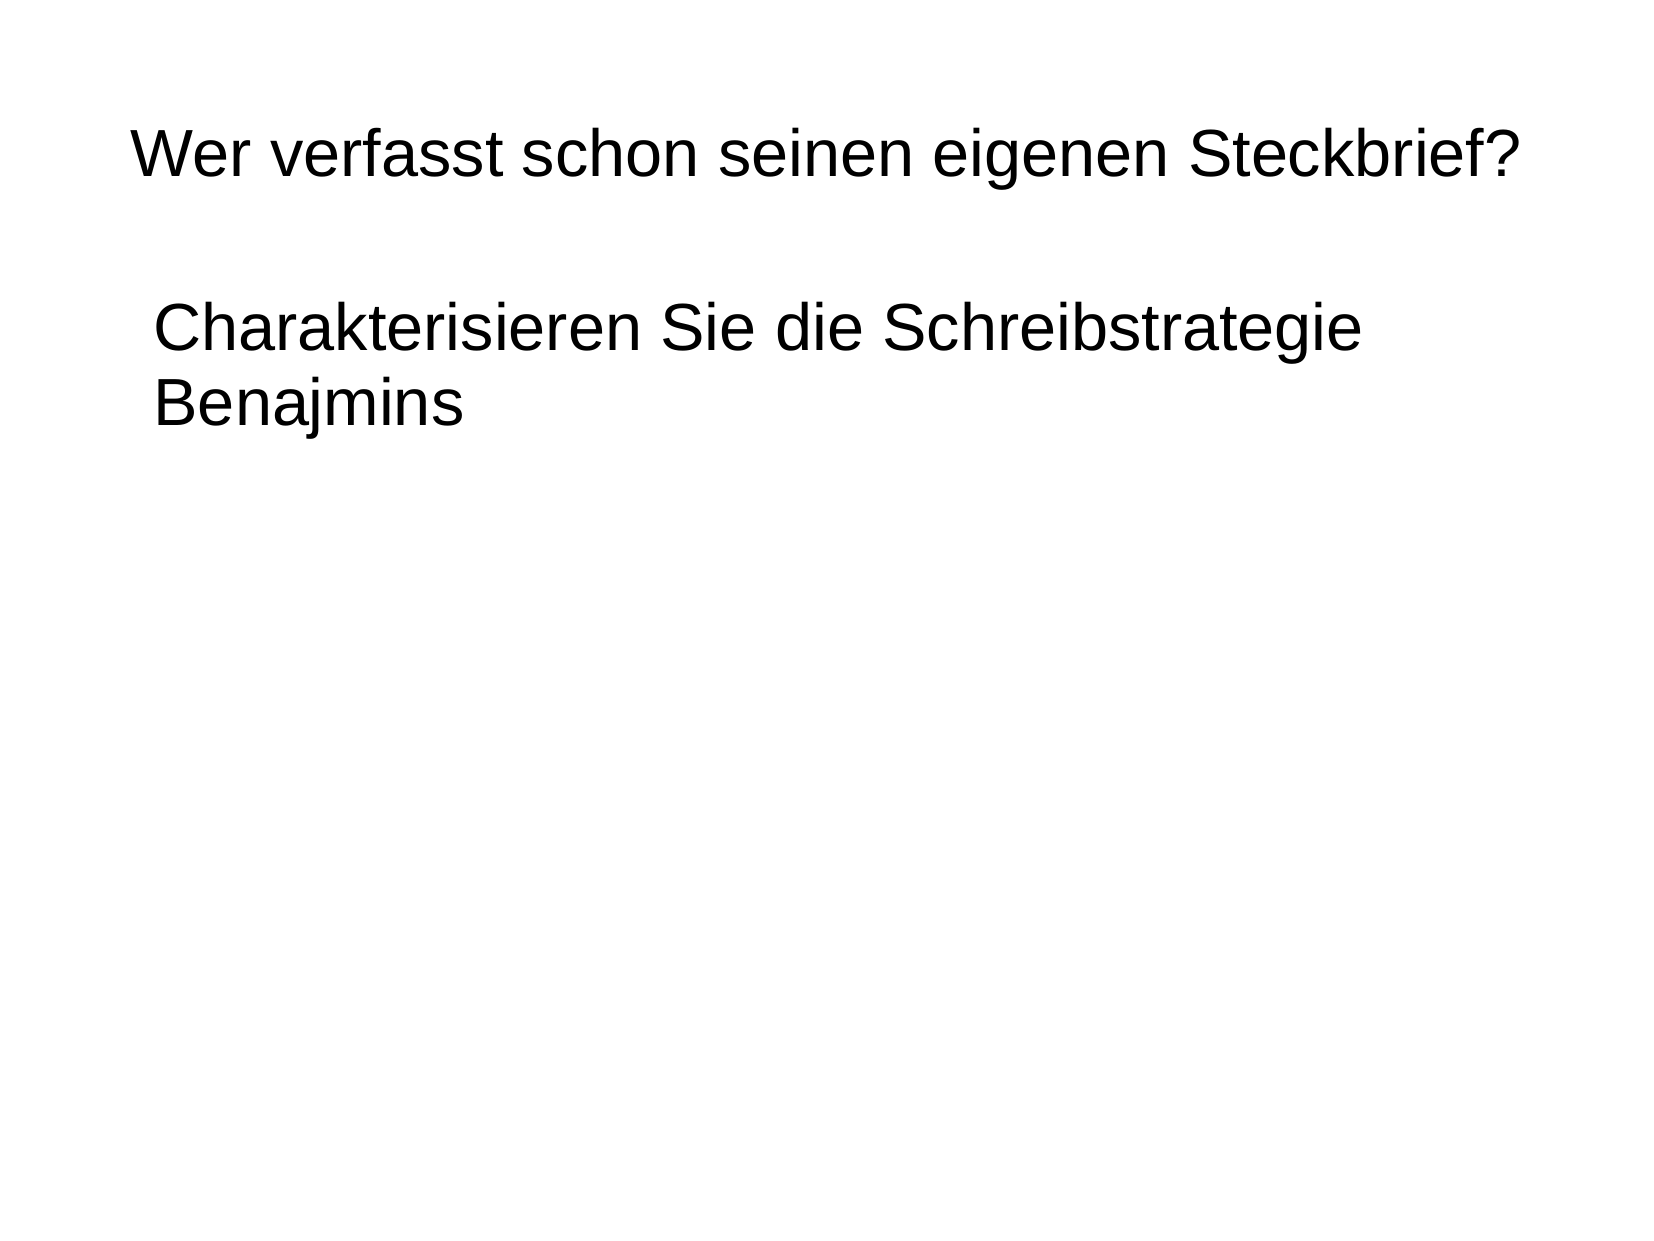

# Wer verfasst schon seinen eigenen Steckbrief?
Charakterisieren Sie die Schreibstrategie Benajmins